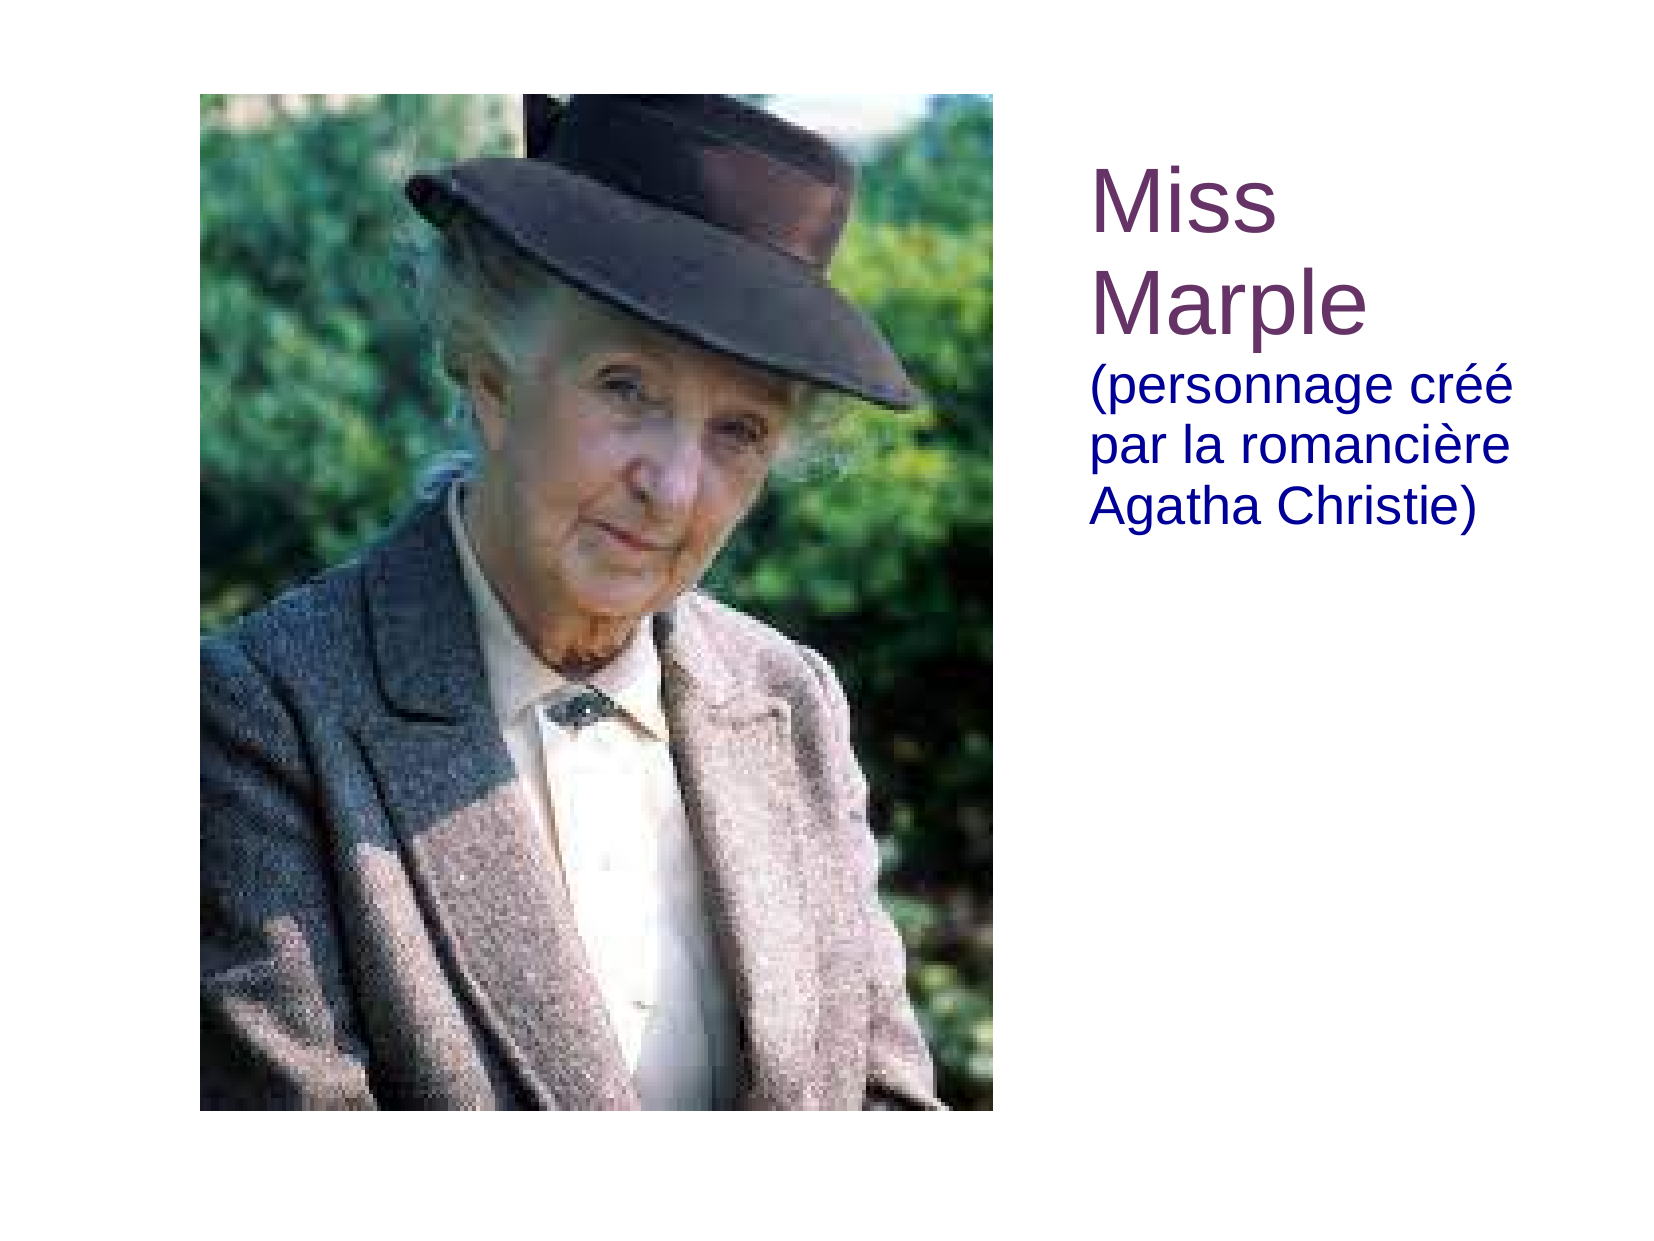

Miss Marple (personnage créé par la romancière Agatha Christie)